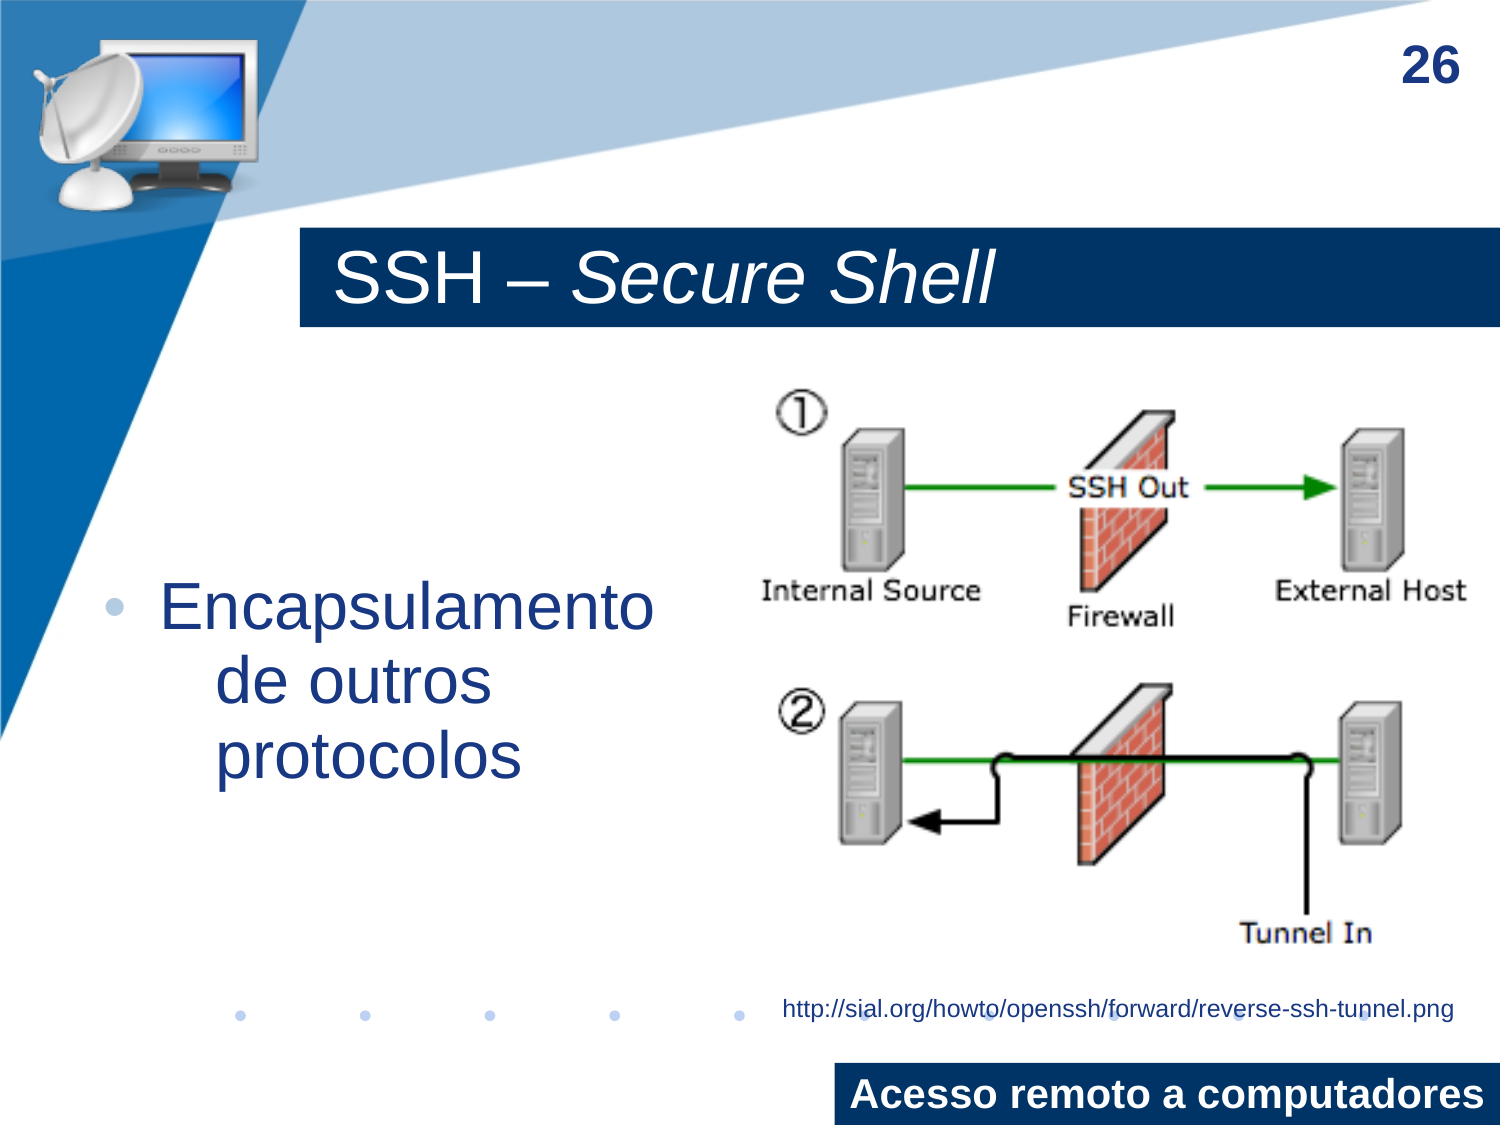

# SSH – Secure Shell
Encapsulamento de outros protocolos
http://sial.org/howto/openssh/forward/reverse-ssh-tunnel.png